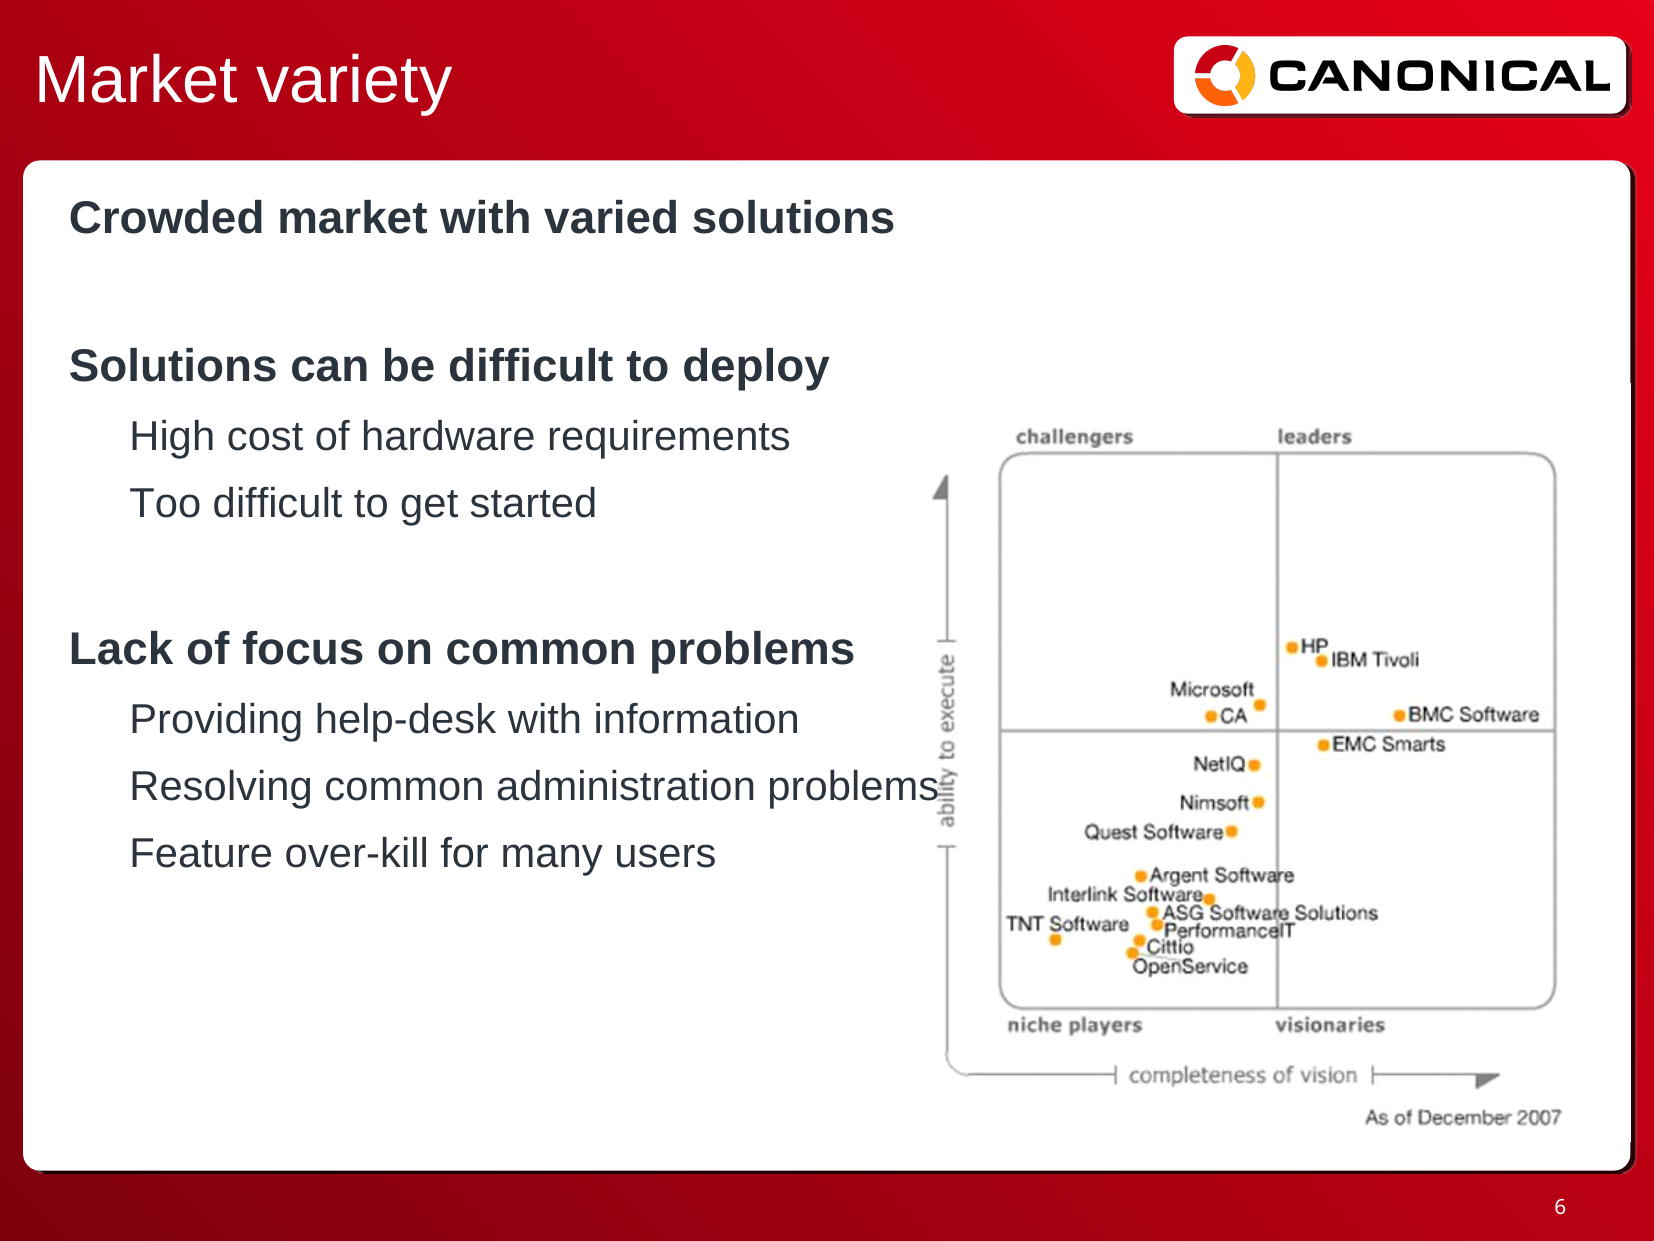

# Market variety
Crowded market with varied solutions
Solutions can be difficult to deploy
High cost of hardware requirements
Too difficult to get started
Lack of focus on common problems
Providing help-desk with information
Resolving common administration problems
Feature over-kill for many users
6